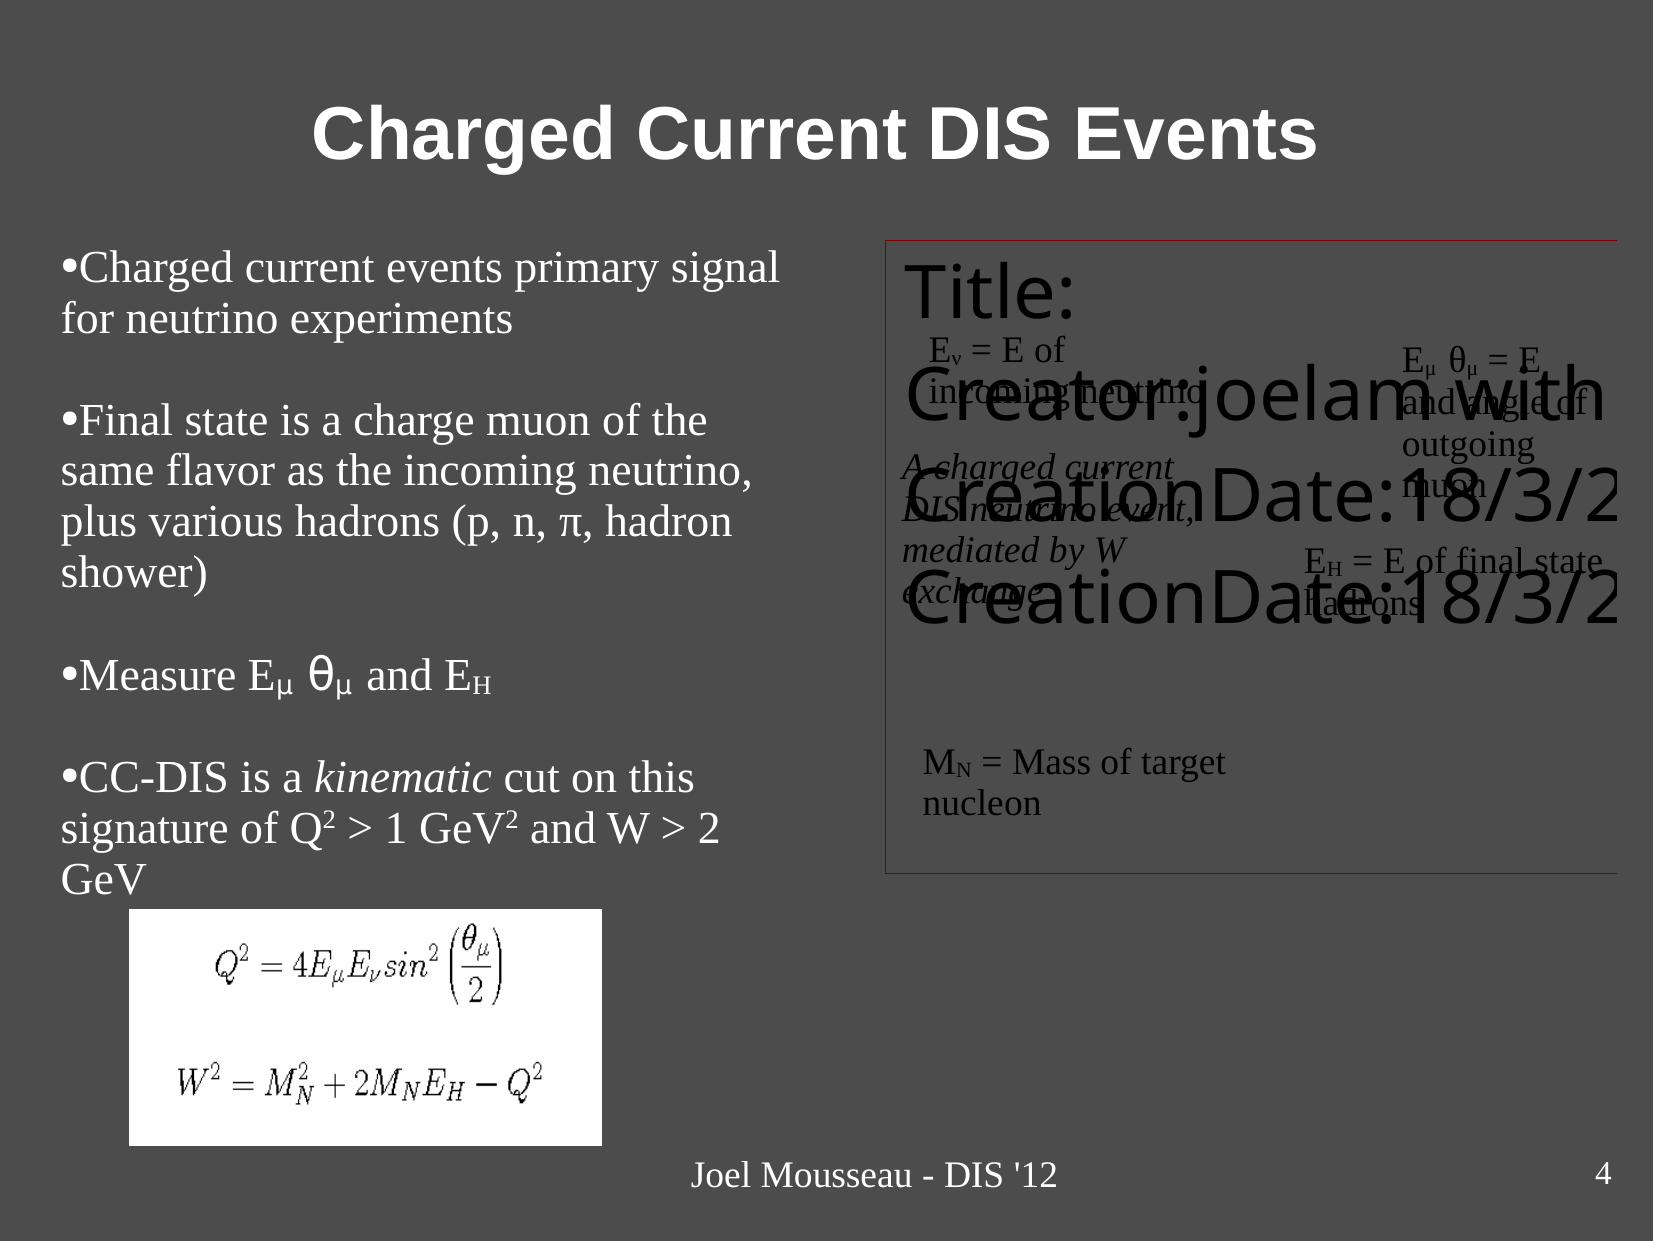

# Charged Current DIS Events
Charged current events primary signal for neutrino experiments
Final state is a charge muon of the same flavor as the incoming neutrino, plus various hadrons (p, n, π, hadron shower)
Measure Eμ θμ and EH
CC-DIS is a kinematic cut on this signature of Q2 > 1 GeV2 and W > 2 GeV
Eν = E of incoming neutrino
Eμ θμ = E and angle of outgoing muon
A charged current DIS neutrino event, mediated by W exchange.
EH = E of final state hadrons
MN = Mass of target nucleon
Joel Mousseau - DIS '12
4